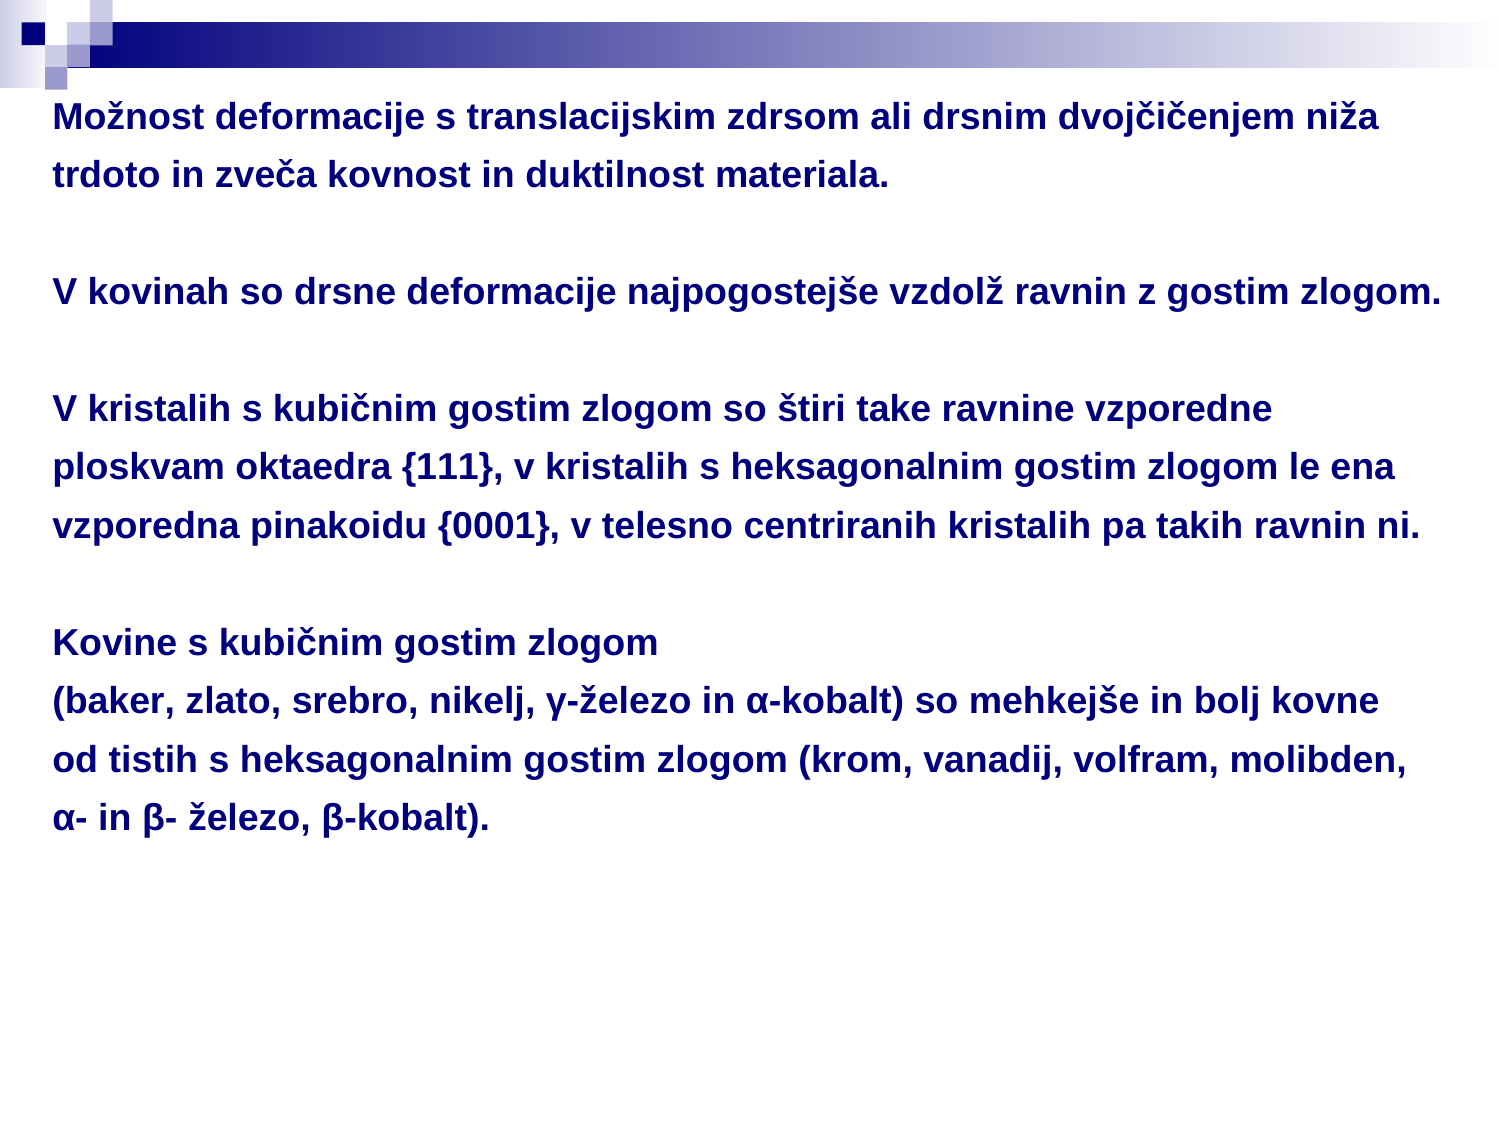

Možnost deformacije s translacijskim zdrsom ali drsnim dvojčičenjem niža
trdoto in zveča kovnost in duktilnost materiala.
V kovinah so drsne deformacije najpogostejše vzdolž ravnin z gostim zlogom.
V kristalih s kubičnim gostim zlogom so štiri take ravnine vzporedne
ploskvam oktaedra {111}, v kristalih s heksagonalnim gostim zlogom le ena
vzporedna pinakoidu {0001}, v telesno centriranih kristalih pa takih ravnin ni.
Kovine s kubičnim gostim zlogom
(baker, zlato, srebro, nikelj, γ-železo in α-kobalt) so mehkejše in bolj kovne
od tistih s heksagonalnim gostim zlogom (krom, vanadij, volfram, molibden,
α- in β- železo, β-kobalt).